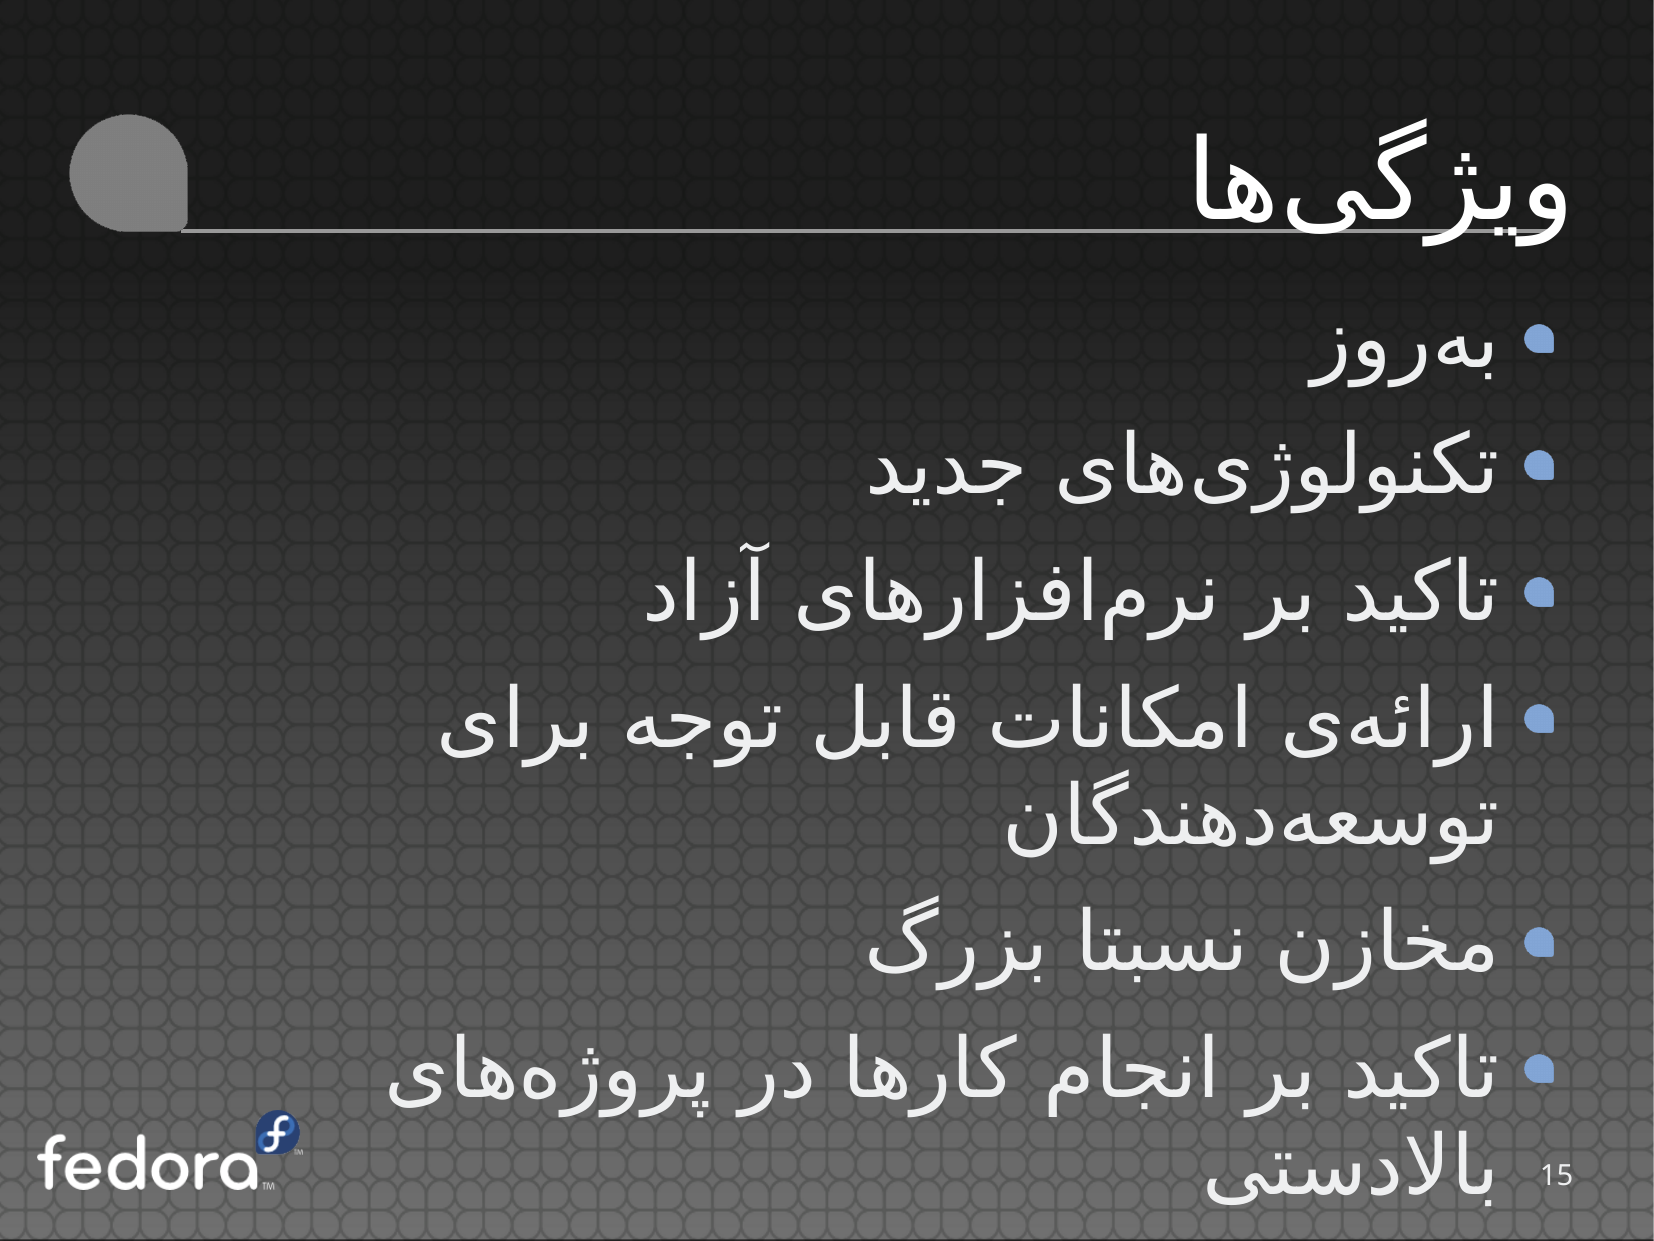

# ویژگی‌ها
به‌روز
تکنولوژی‌های جدید
تاکید بر نرم‌افزارهای آزاد
ارائه‌ی امکانات قابل توجه برای توسعه‌دهندگان
مخازن نسبتا بزرگ
تاکید بر انجام کارها در پروژه‌های بالادستی
ارزش‌های اساسی (شعارها): آزادی، دوستی، ویژگی‌ها و اول بودن